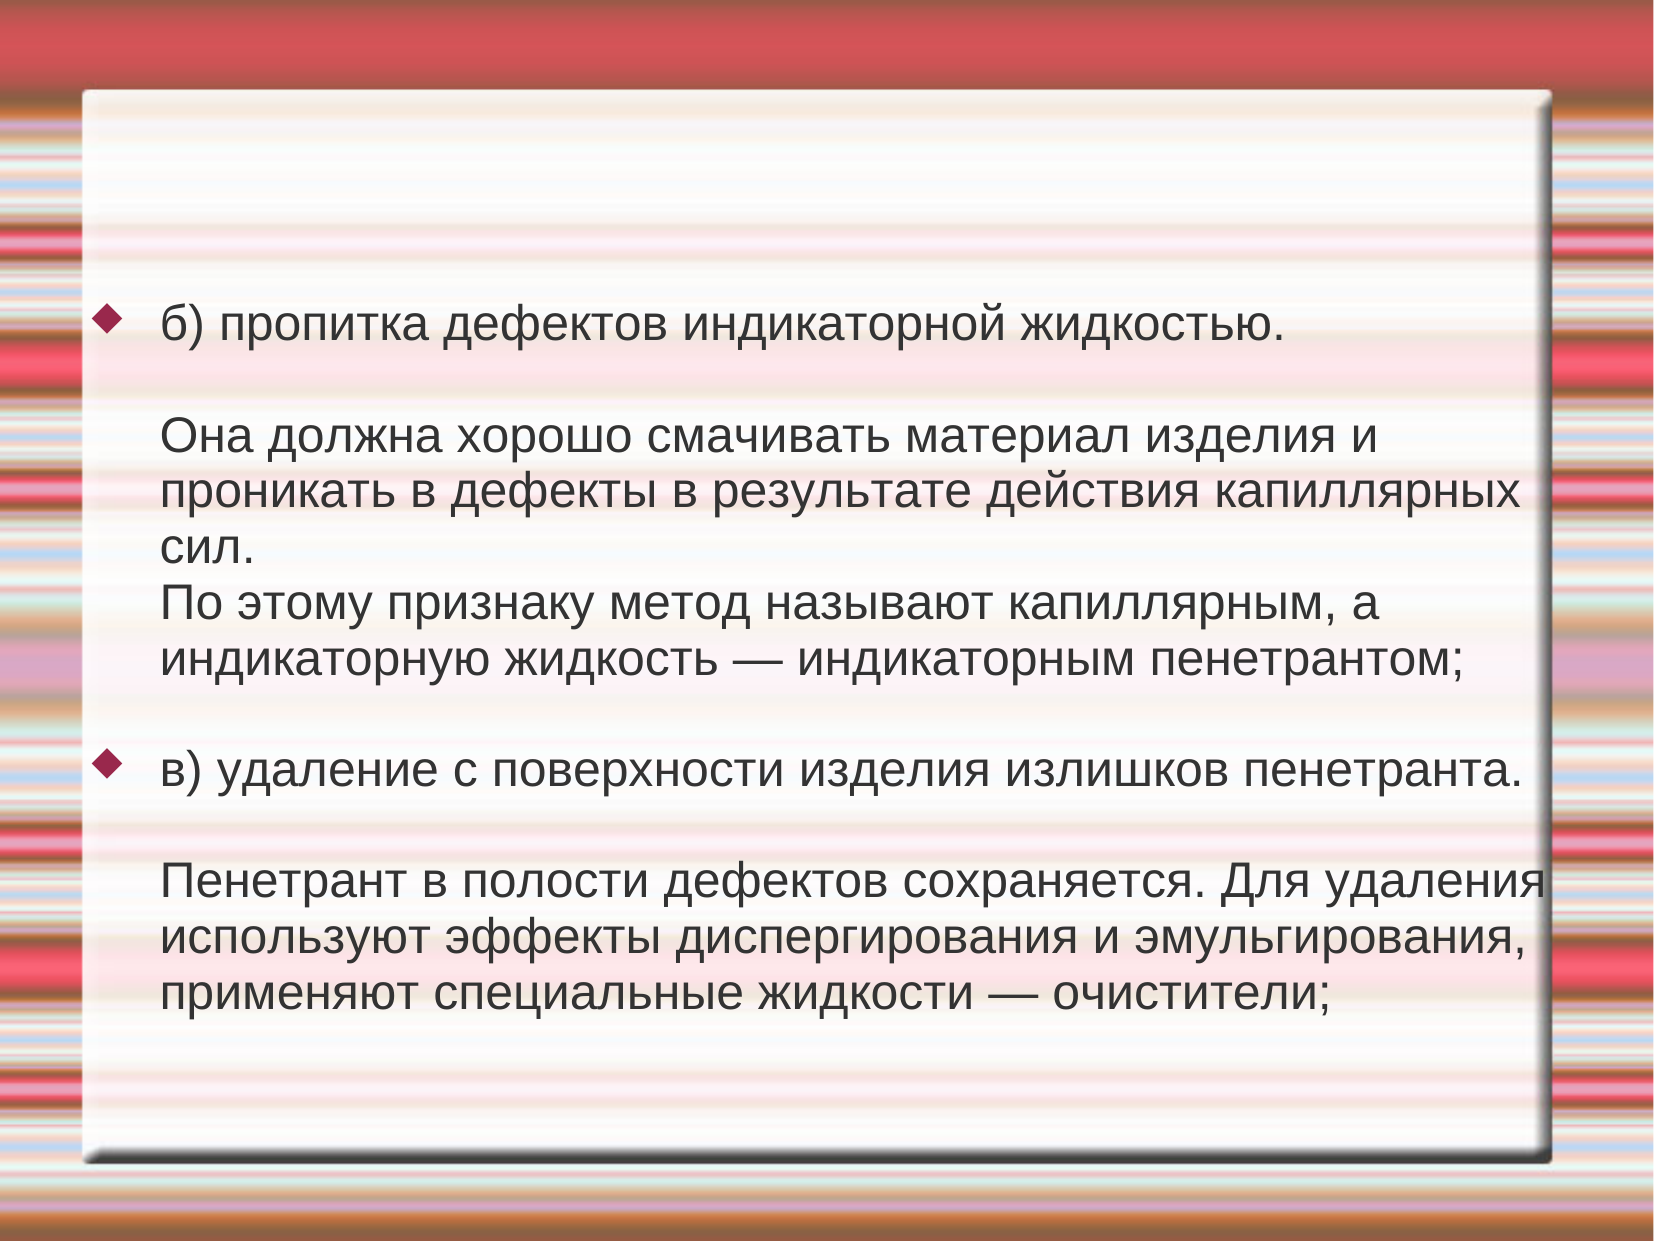

#
б) пропитка дефектов индикаторной жидкостью.
Она должна хорошо смачивать материал изделия и проникать в дефекты в результате действия капиллярных сил.
По этому признаку метод называют капиллярным, а индикаторную жидкость — индикаторным пенетрантом;
в) удаление с поверхности изделия излишков пенетранта.
Пенетрант в полости дефектов сохраняется. Для удаления используют эффекты диспергирования и эмульгирования, применяют специальные жидкости — очистители;